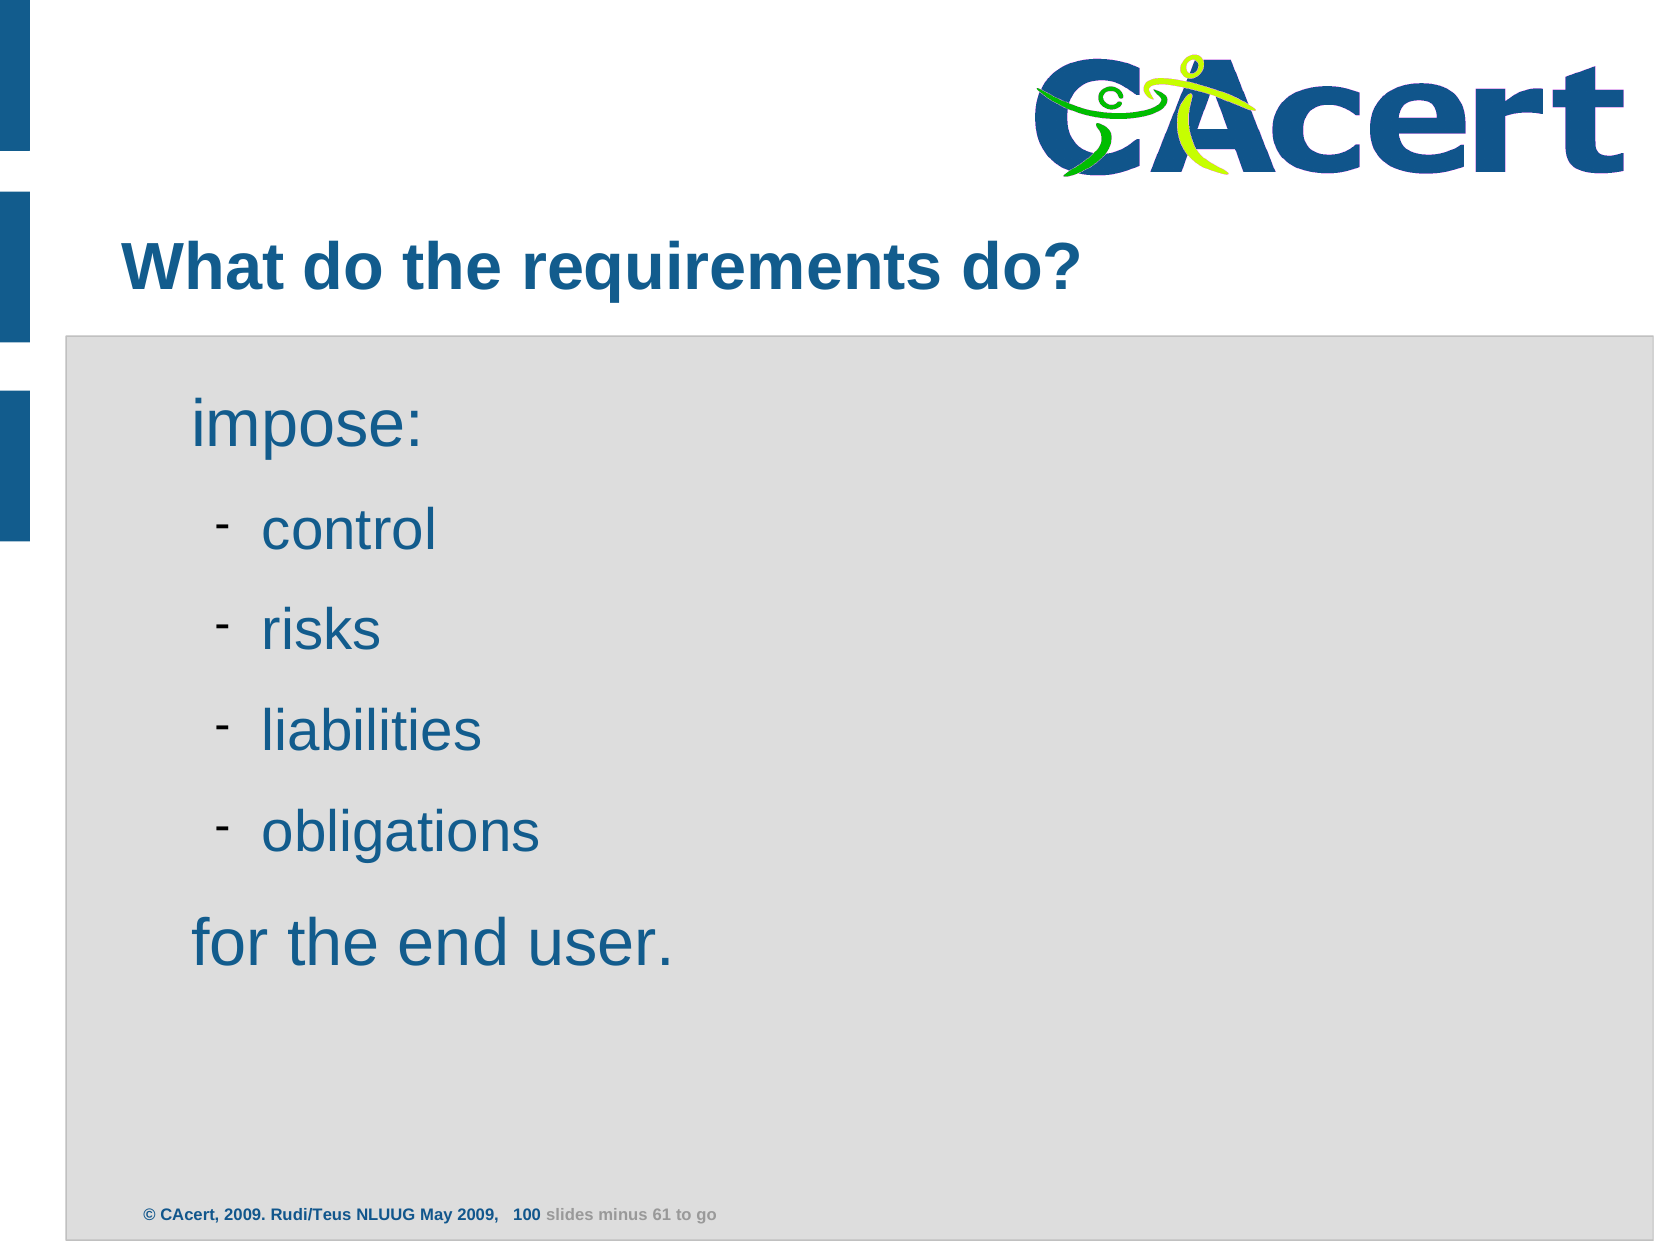

# What do the requirements do?
impose:
control
risks
liabilities
obligations
for the end user.